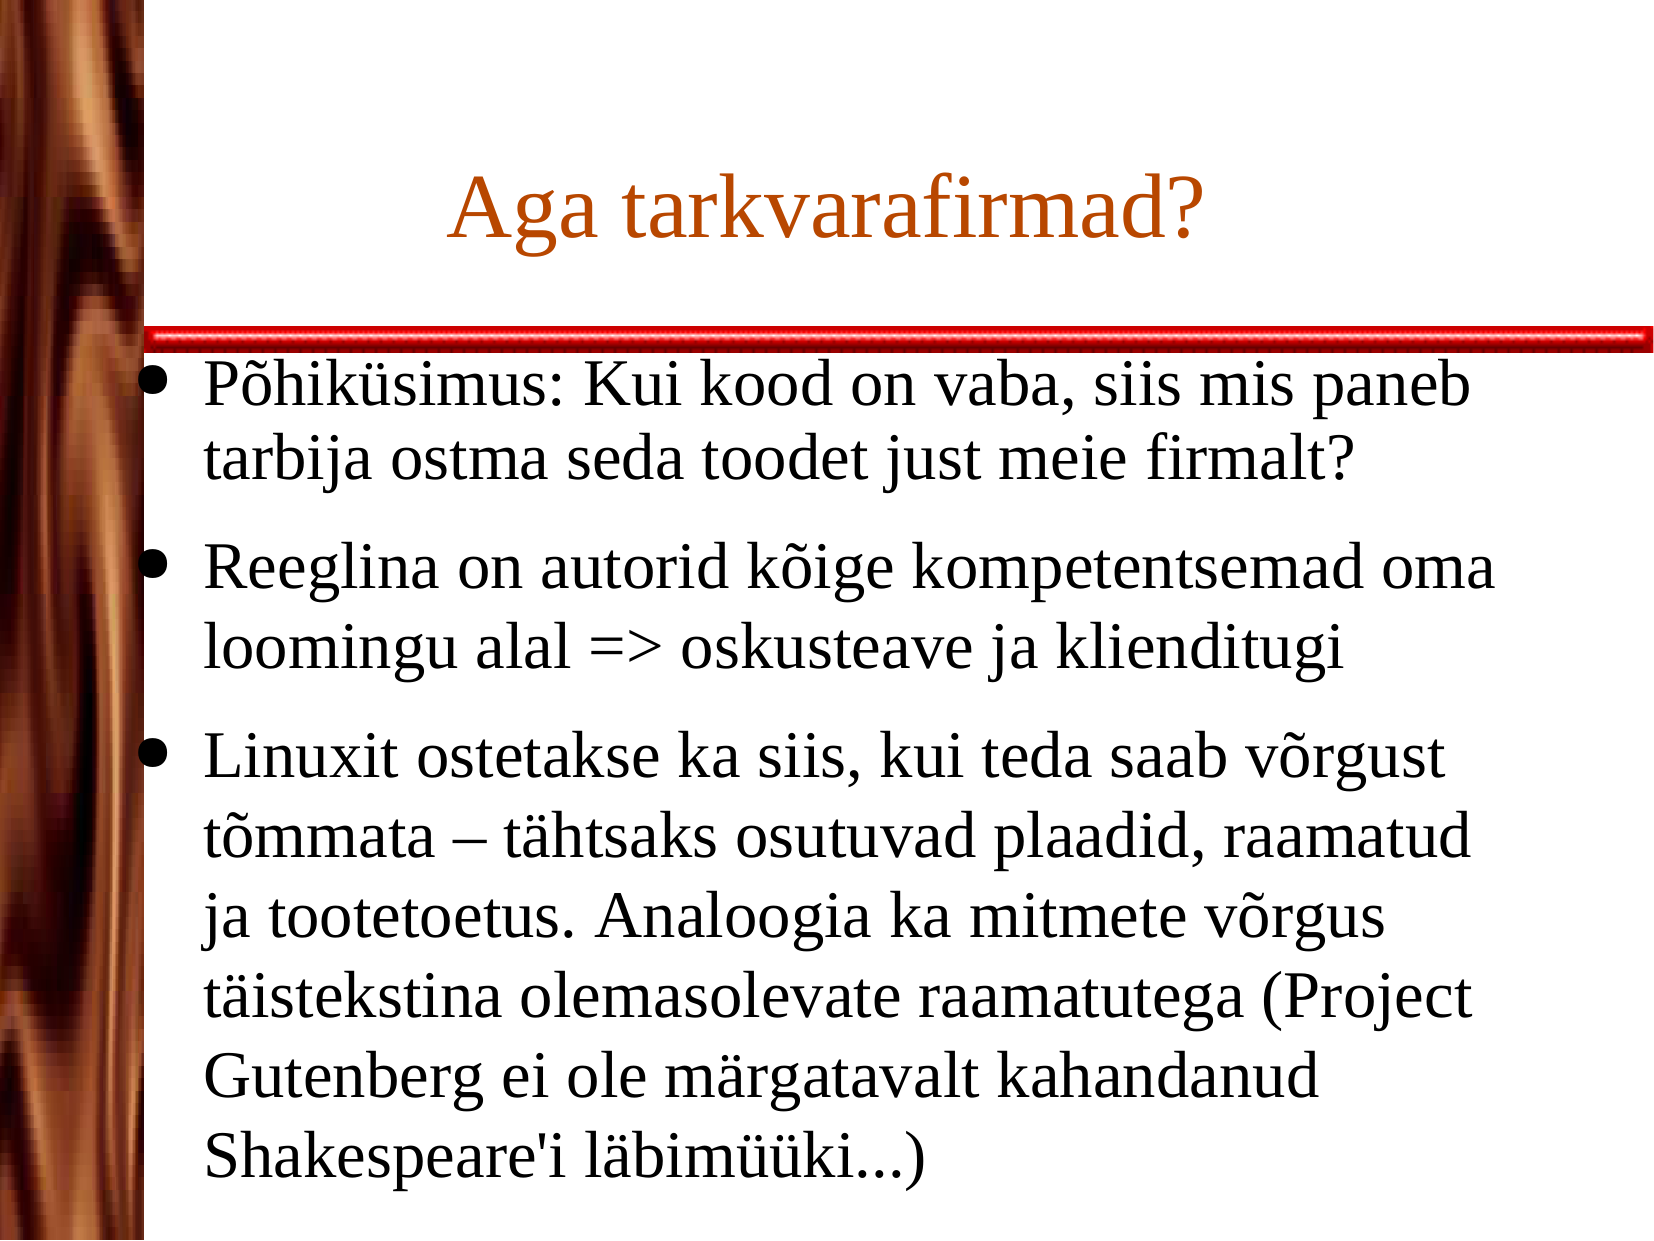

# Aga tarkvarafirmad?
Põhiküsimus: Kui kood on vaba, siis mis paneb tarbija ostma seda toodet just meie firmalt?
Reeglina on autorid kõige kompetentsemad oma loomingu alal => oskusteave ja klienditugi
Linuxit ostetakse ka siis, kui teda saab võrgust tõmmata – tähtsaks osutuvad plaadid, raamatud ja tootetoetus. Analoogia ka mitmete võrgus täistekstina olemasolevate raamatutega (Project Gutenberg ei ole märgatavalt kahandanud Shakespeare'i läbimüüki...)